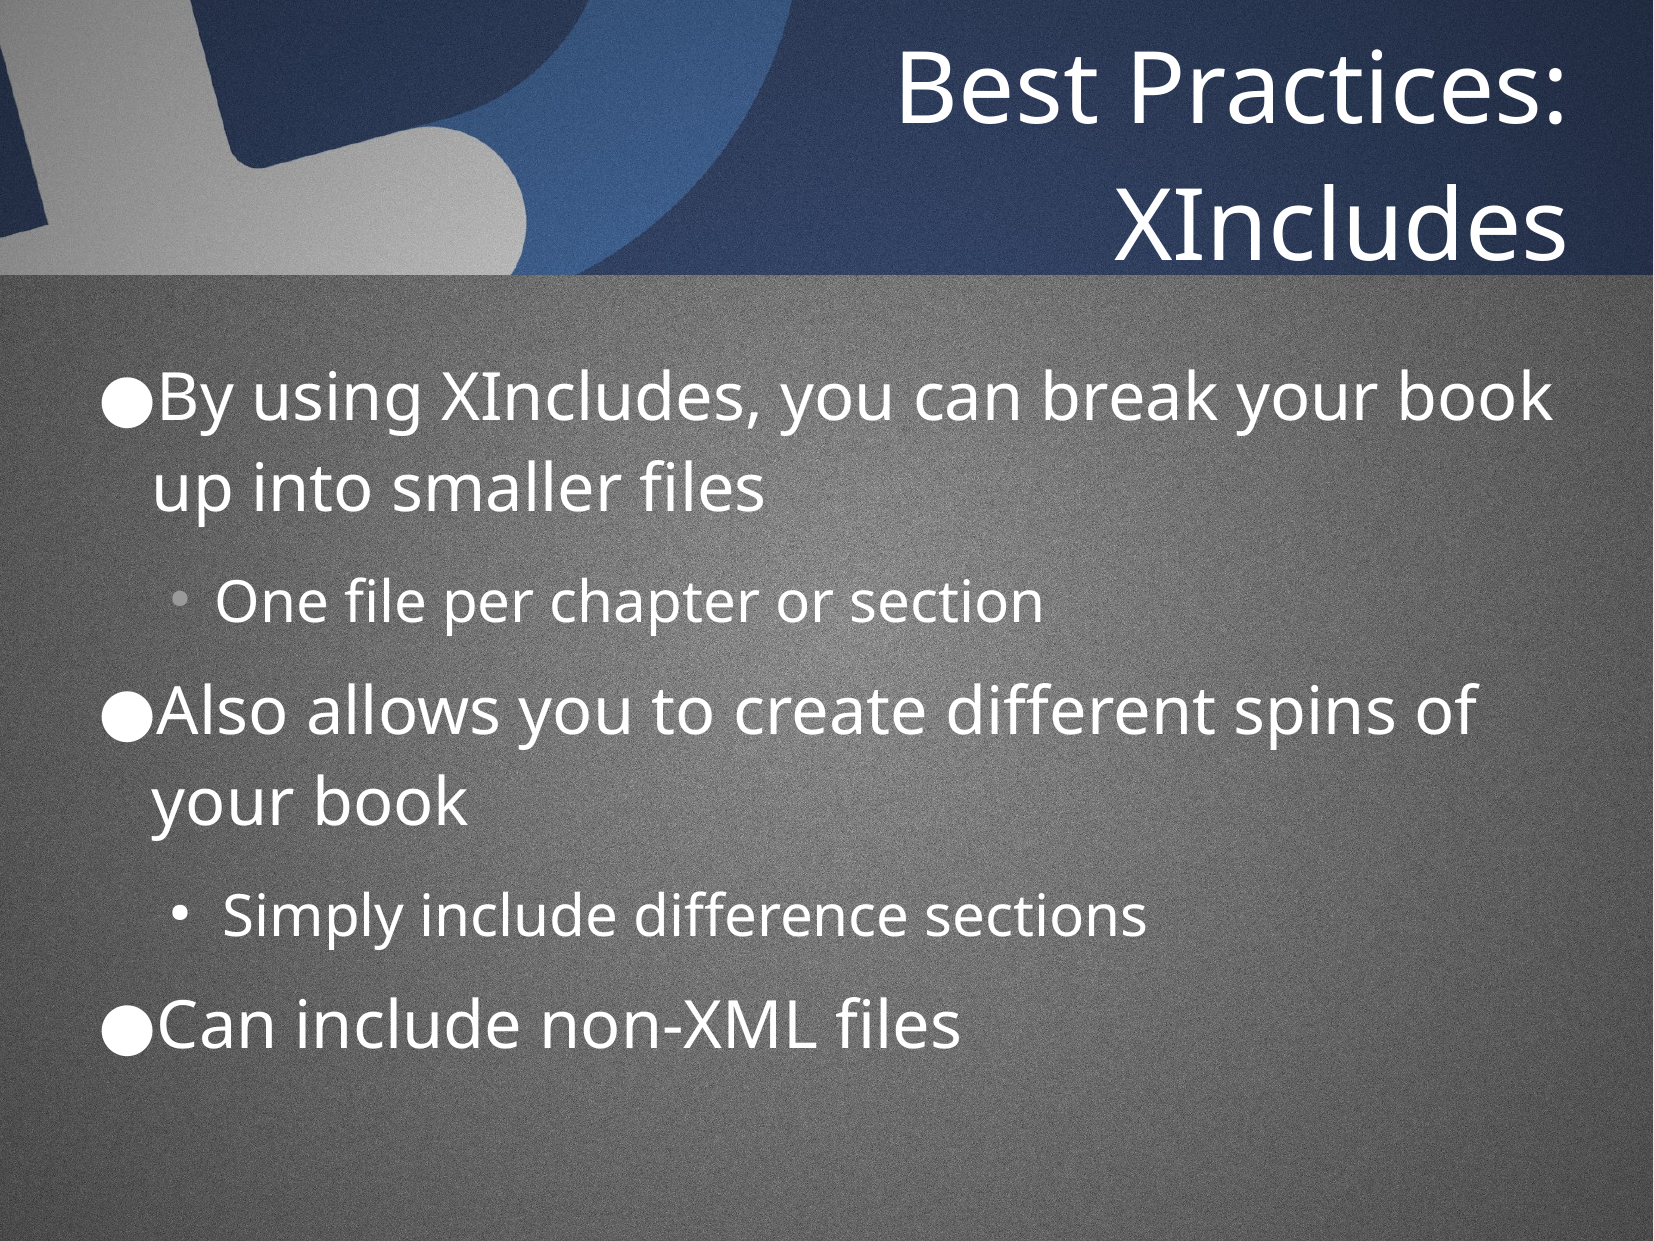

# Best Practices: XIncludes
By using XIncludes, you can break your book up into smaller files
One file per chapter or section
Also allows you to create different spins of your book
Simply include difference sections
Can include non-XML files